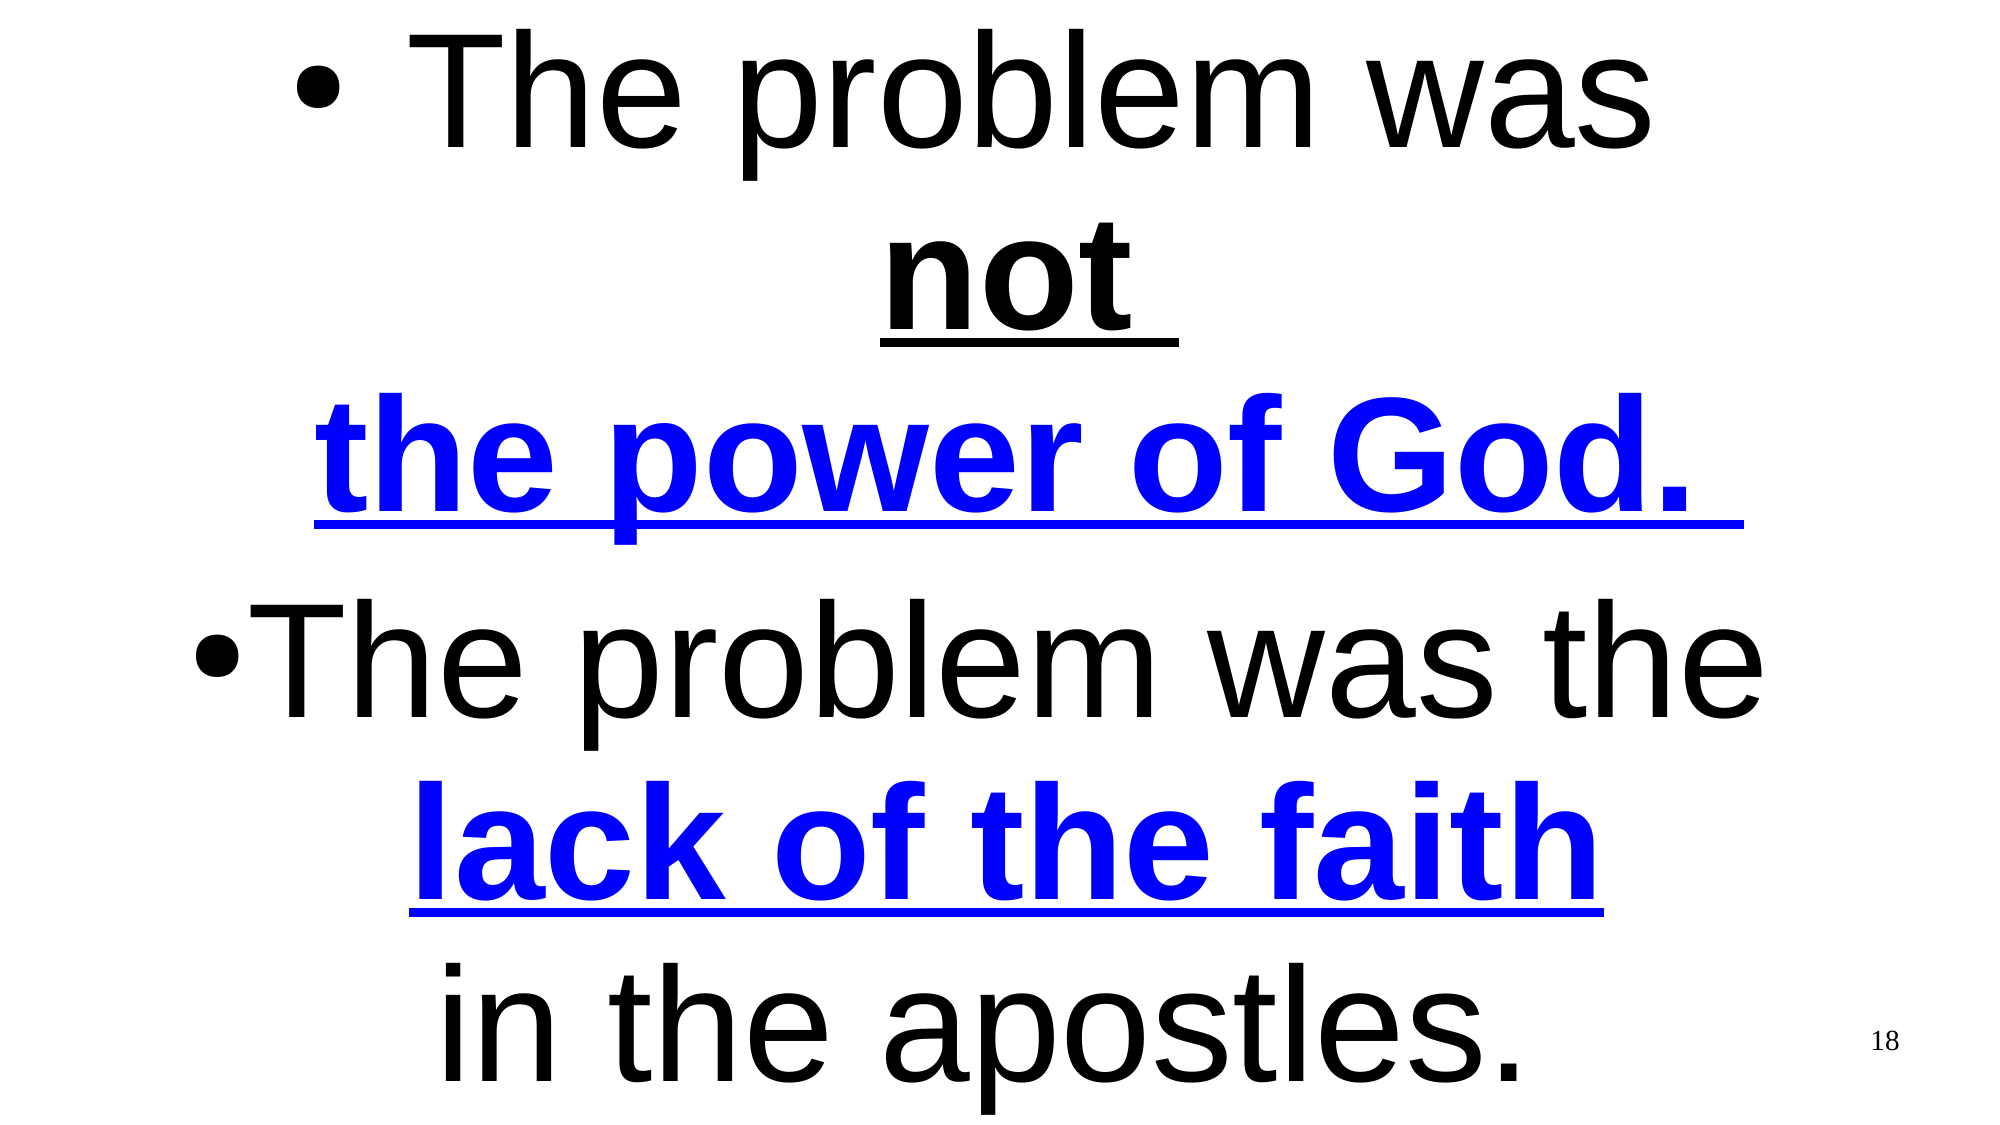

# The problem was not the power of God.
The problem was the
lack of the faith
in the apostles.
18